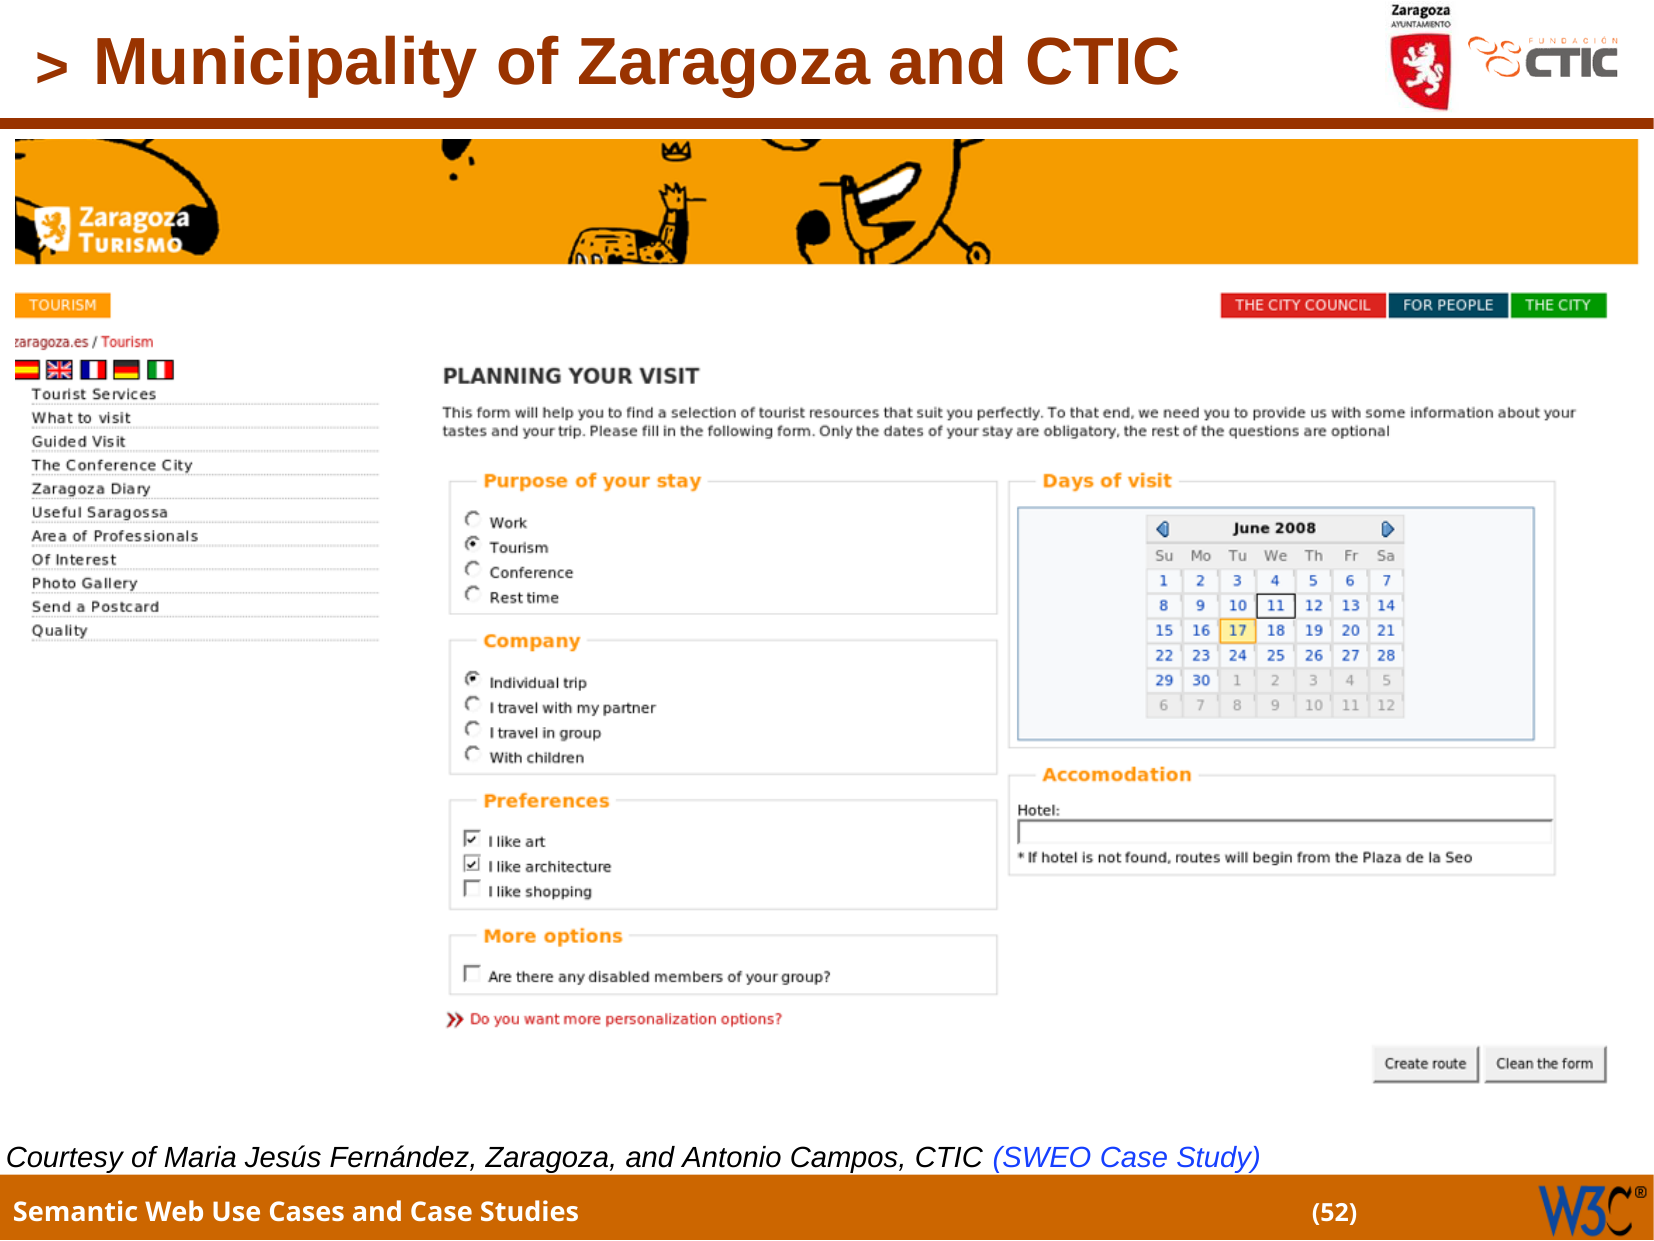

# Municipality of Zaragoza and CTIC
Courtesy of Maria Jesús Fernández, Zaragoza, and Antonio Campos, CTIC (SWEO Case Study)